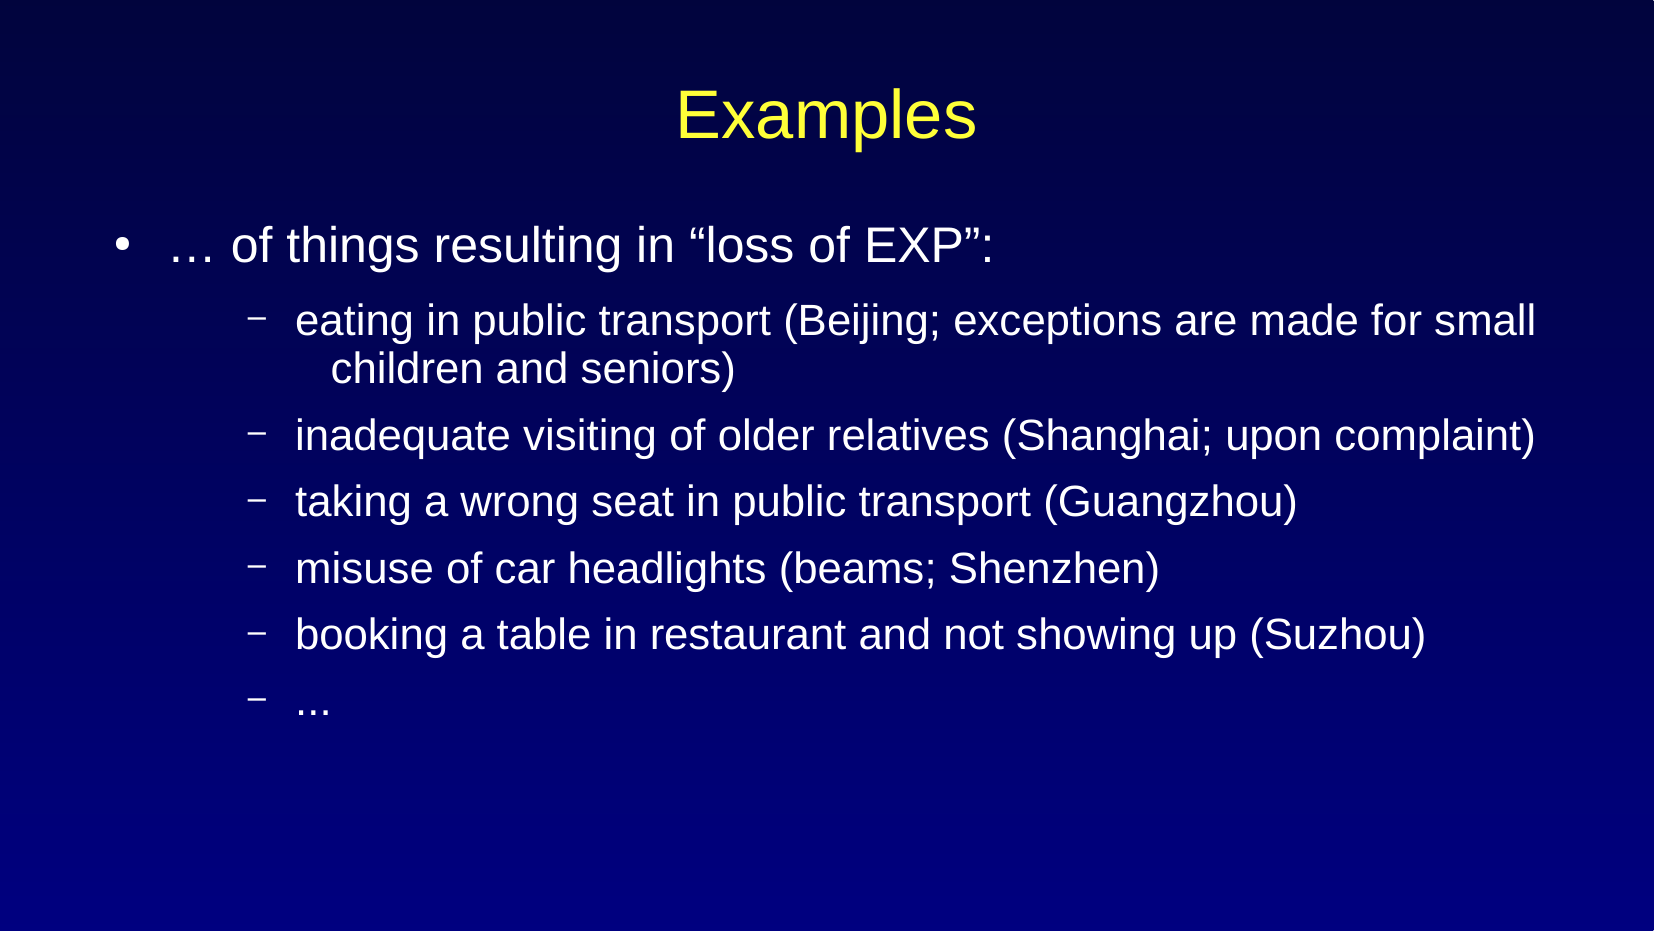

# Examples
… of things resulting in “loss of EXP”:
eating in public transport (Beijing; exceptions are made for small children and seniors)
inadequate visiting of older relatives (Shanghai; upon complaint)
taking a wrong seat in public transport (Guangzhou)
misuse of car headlights (beams; Shenzhen)
booking a table in restaurant and not showing up (Suzhou)
...